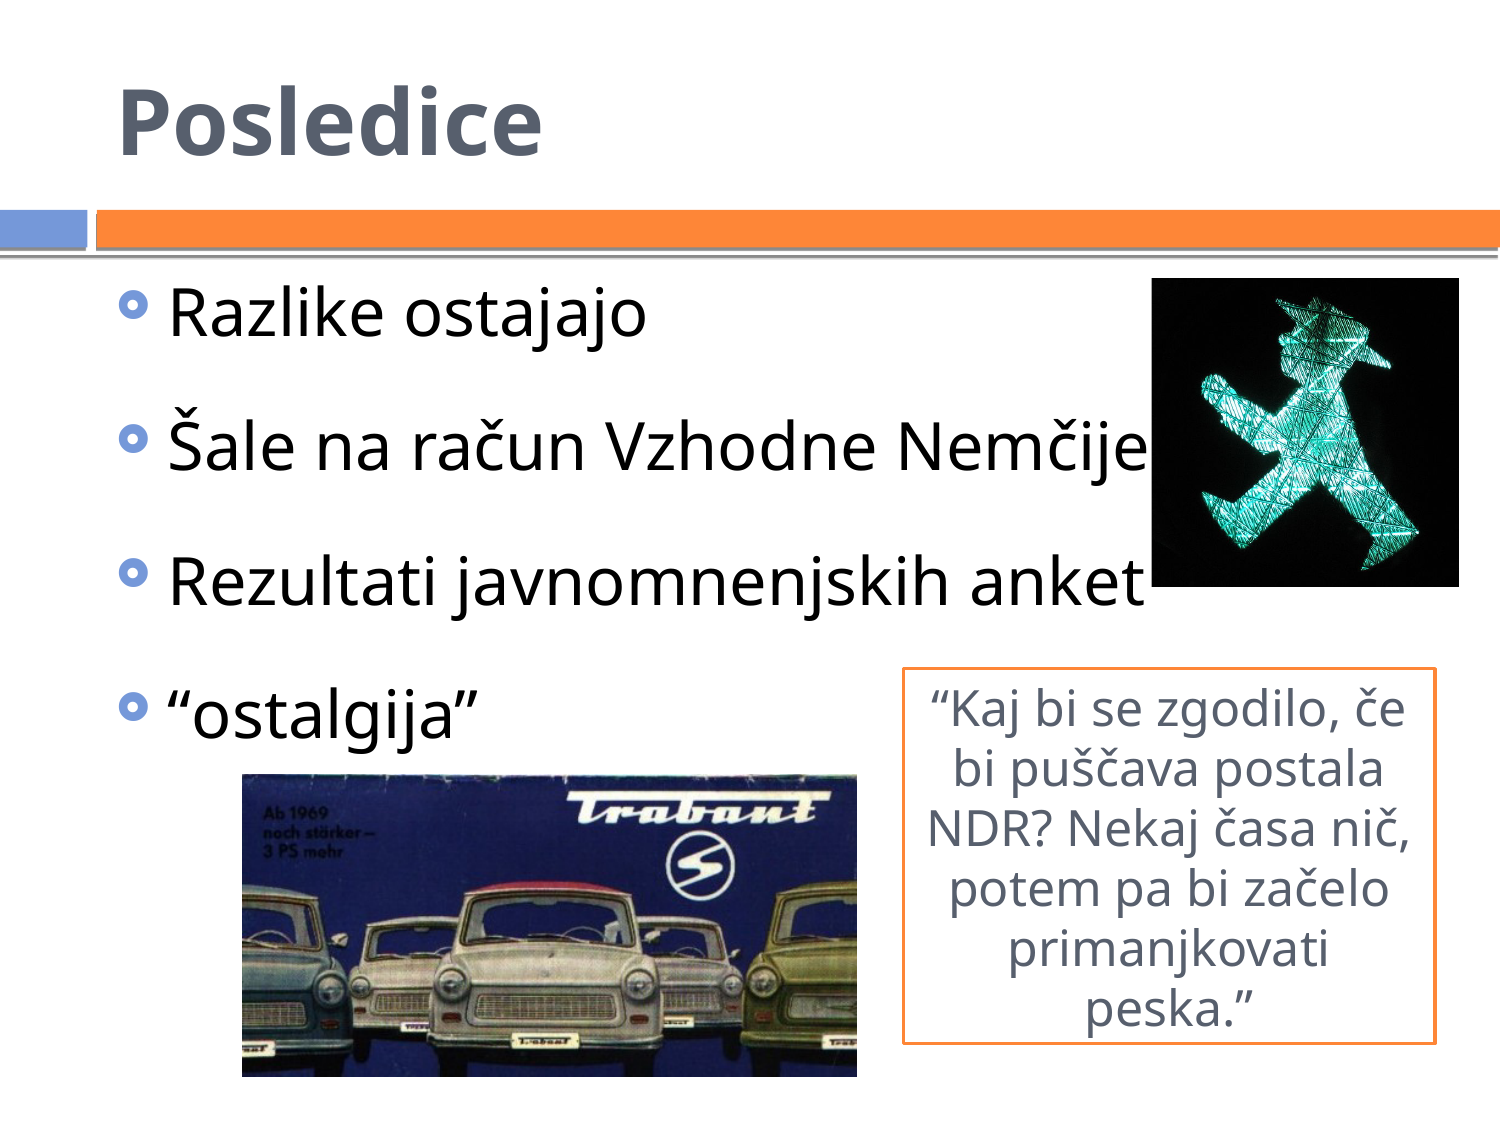

# Posledice
Razlike ostajajo
Šale na račun Vzhodne Nemčije
Rezultati javnomnenjskih anket
“ostalgija”
“Kaj bi se zgodilo, če bi puščava postala NDR? Nekaj časa nič, potem pa bi začelo primanjkovati peska.”